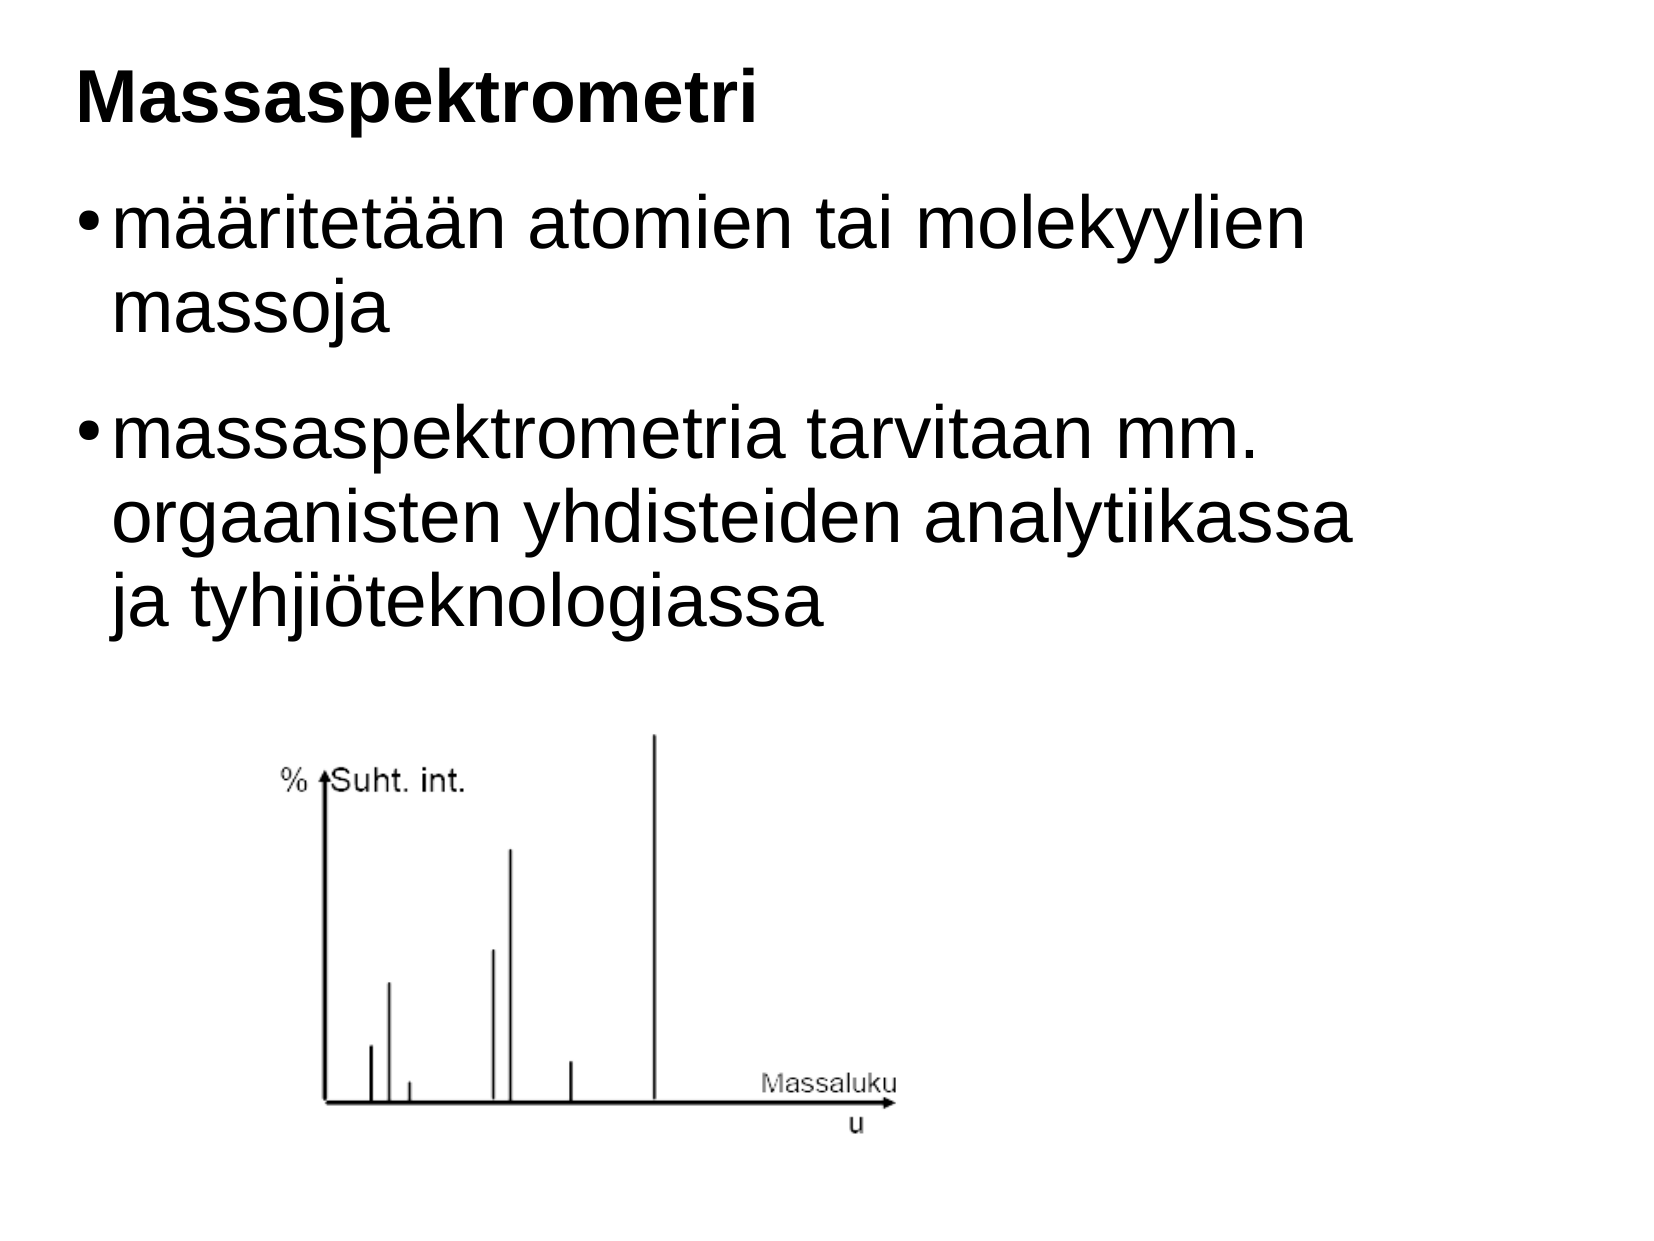

Massaspektrometri
määritetään atomien tai molekyylien massoja
massaspektrometria tarvitaan mm. orgaanisten yhdisteiden analytiikassa ja tyhjiöteknologiassa